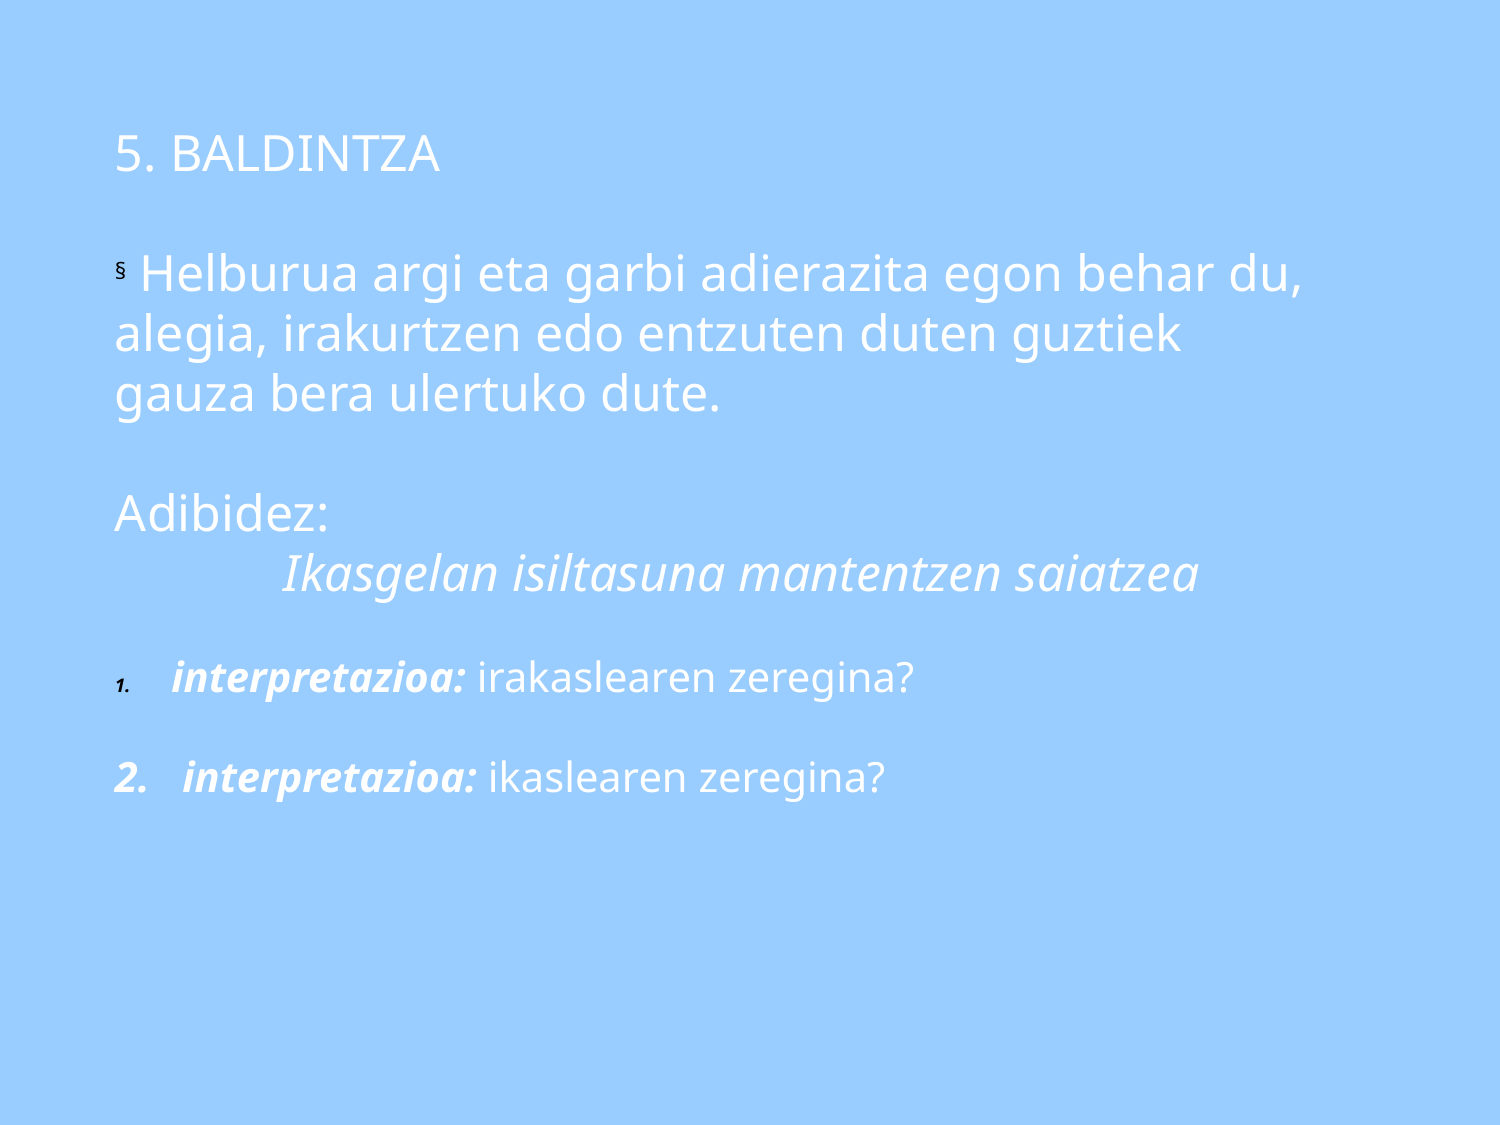

5. BALDINTZA
 Helburua argi eta garbi adierazita egon behar du, alegia, irakurtzen edo entzuten duten guztiek gauza bera ulertuko dute.
Adibidez:
 Ikasgelan isiltasuna mantentzen saiatzea
interpretazioa: irakaslearen zeregina?
2. interpretazioa: ikaslearen zeregina?